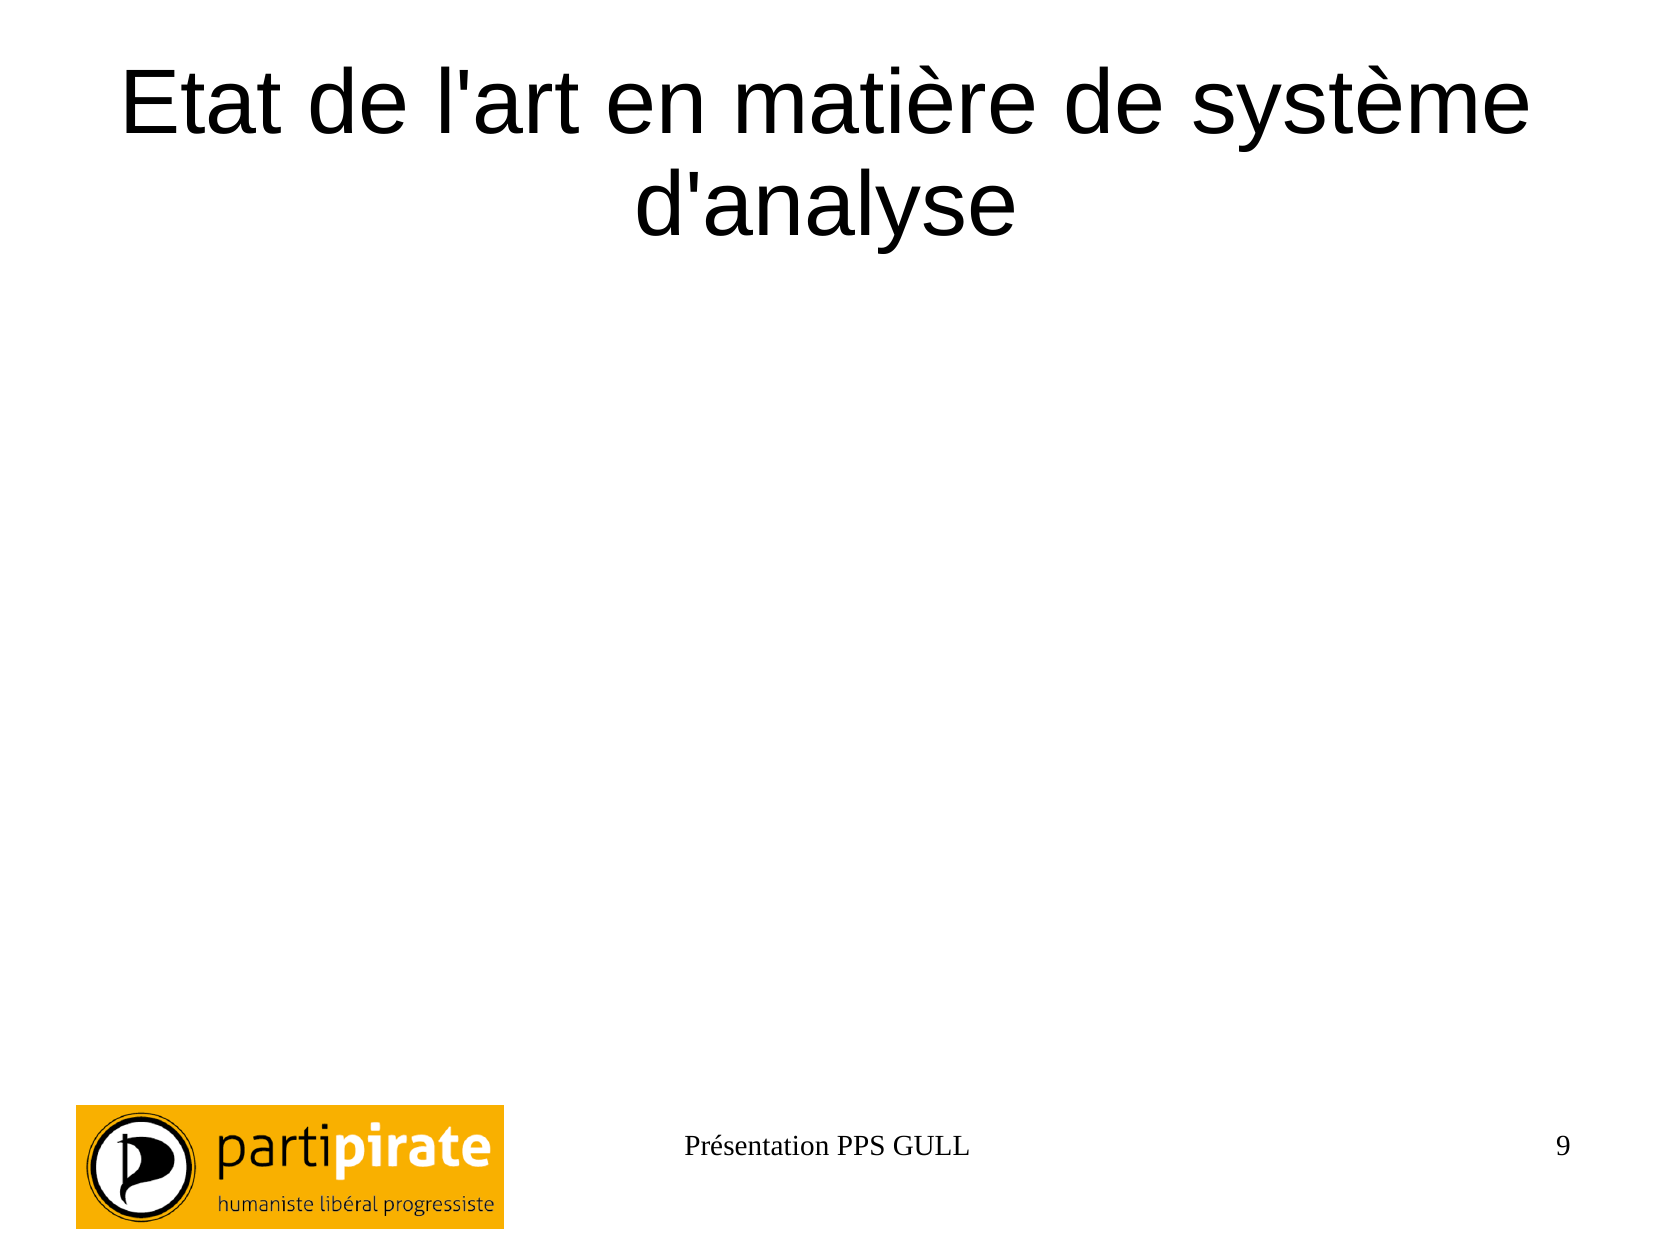

# Etat de l'art en matière de système d'analyse
Présentation PPS GULL
9